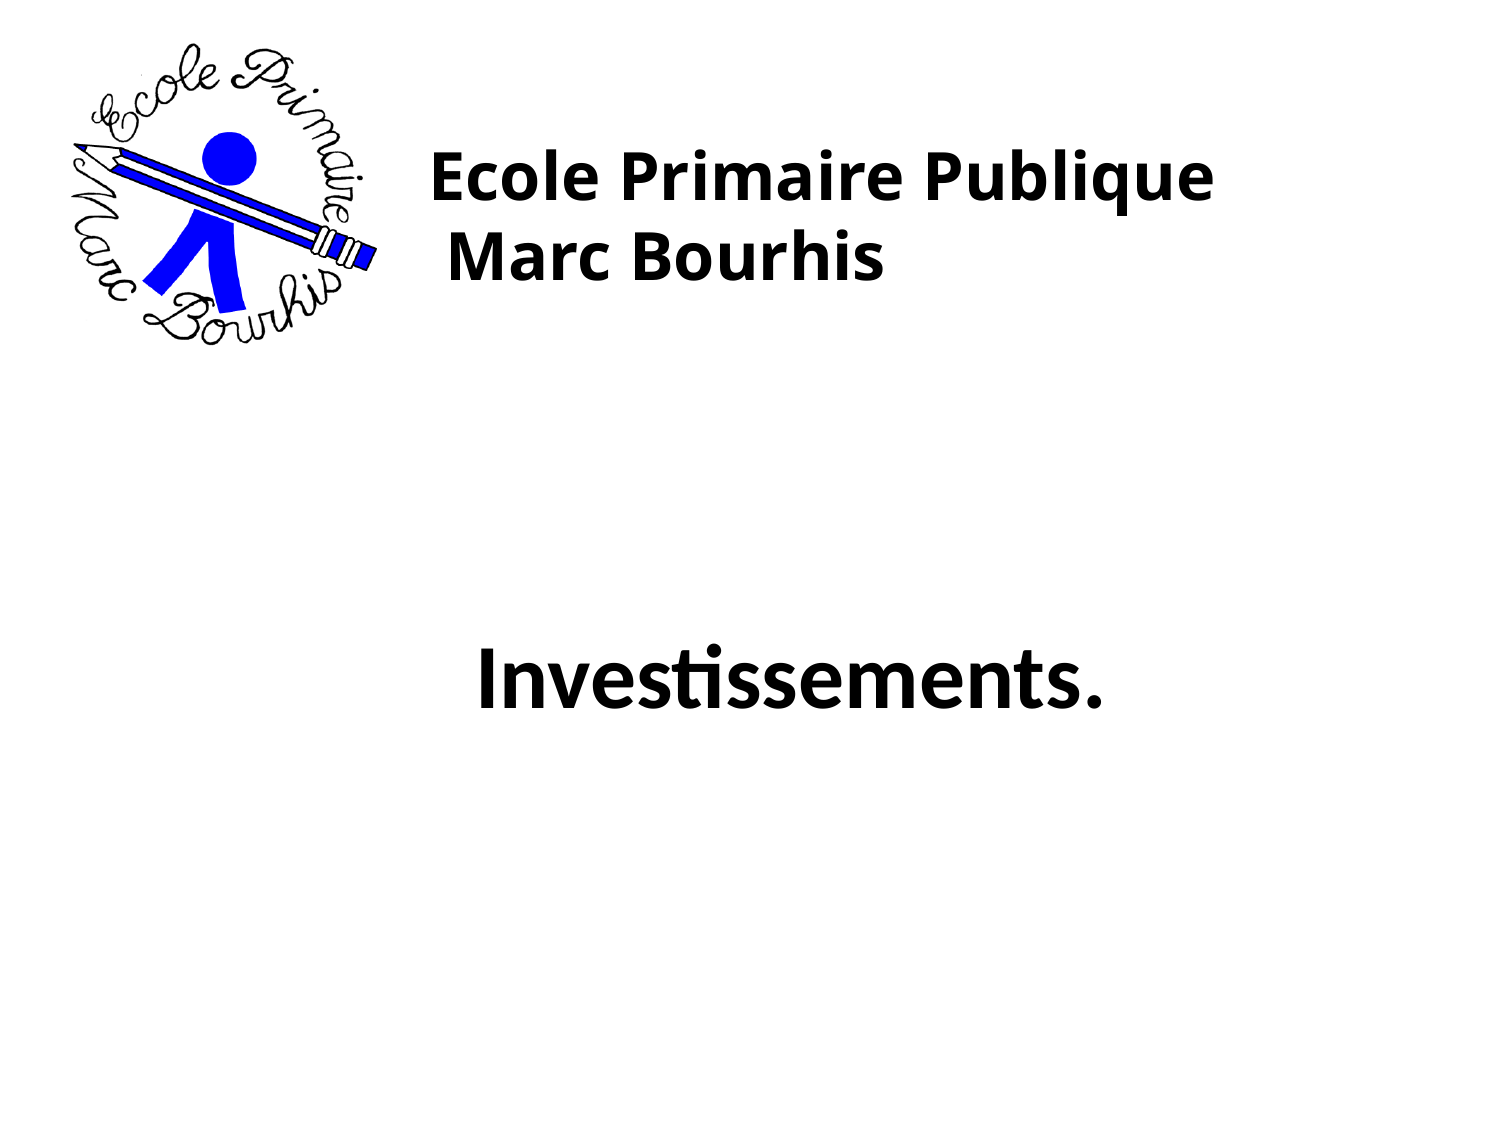

Ecole Primaire Publique
 Marc Bourhis
# Investissements.